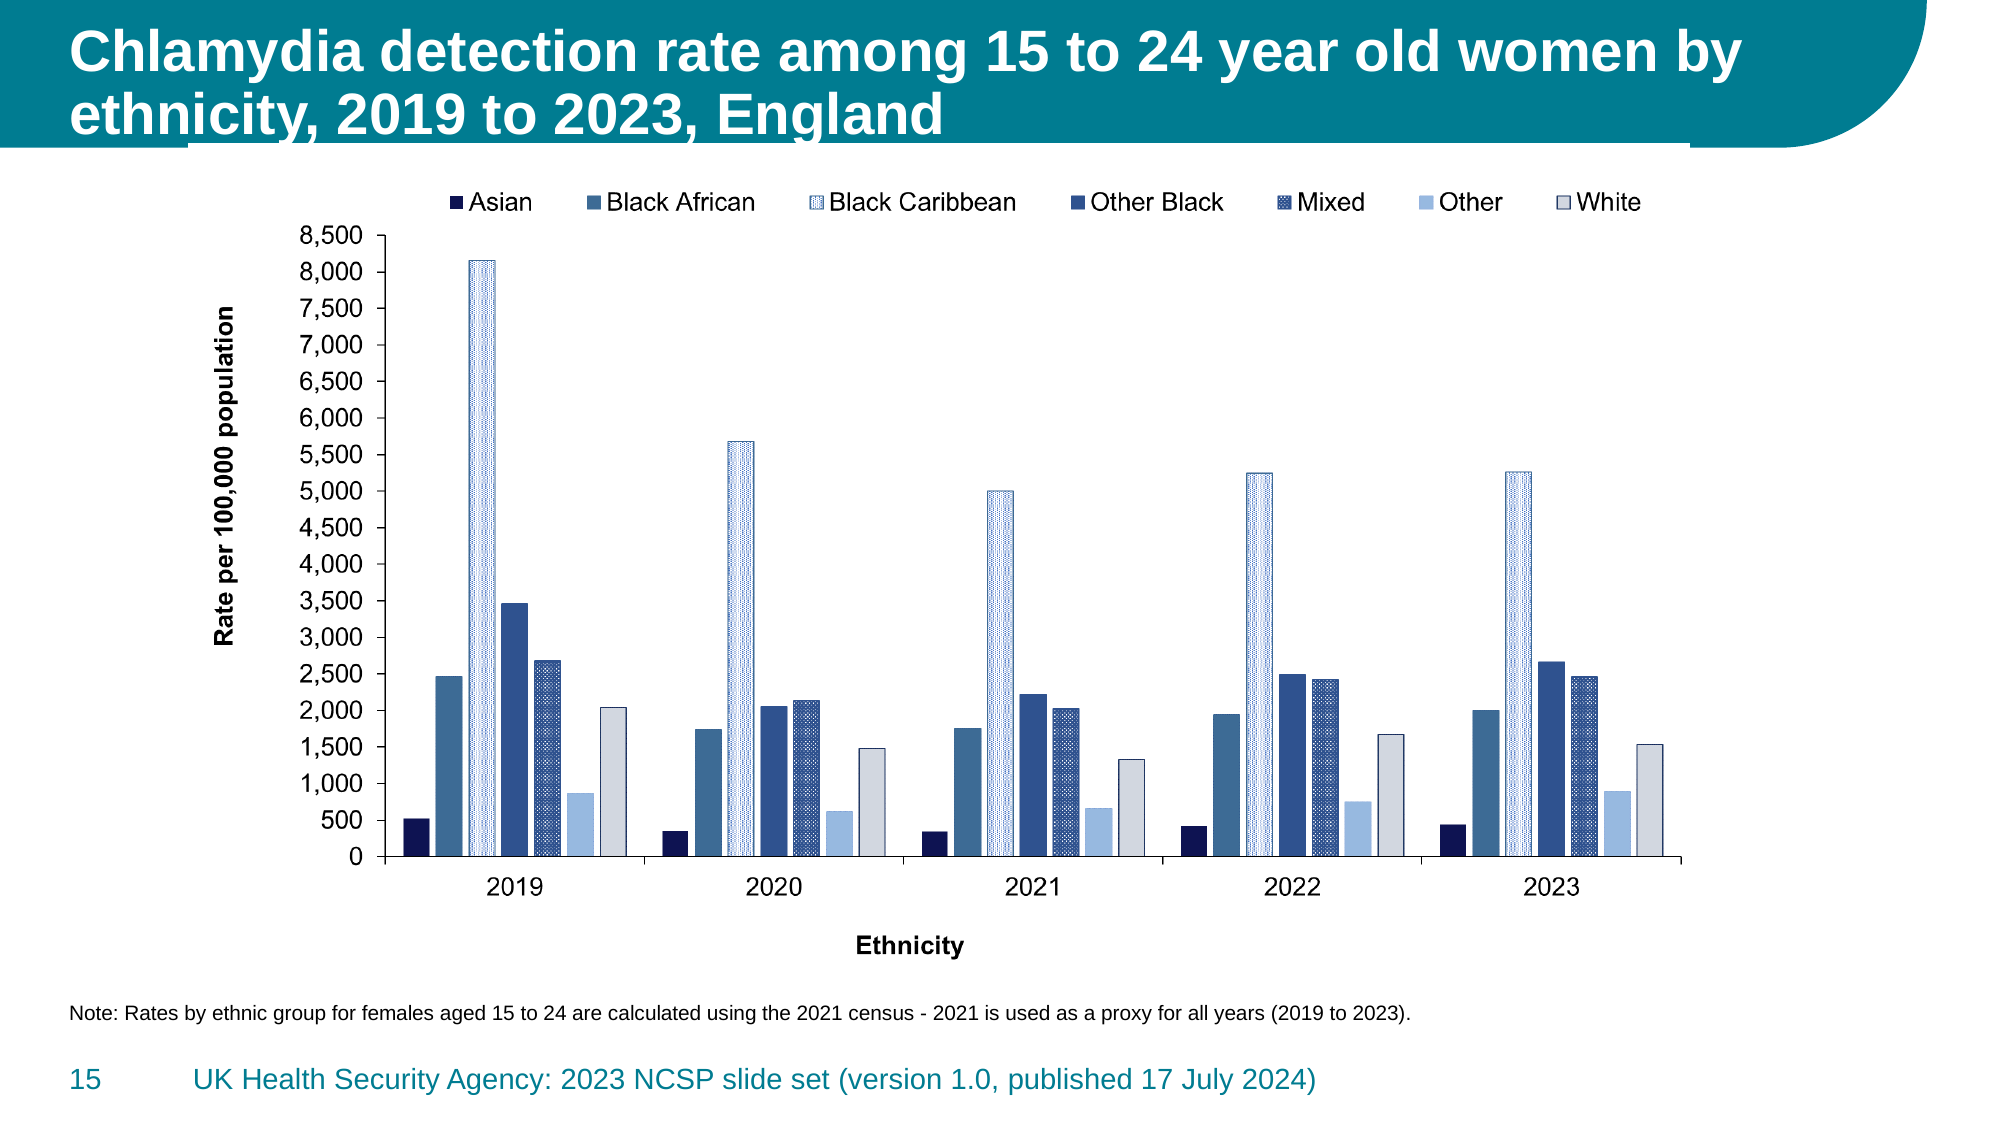

# Chlamydia detection rate among 15 to 24 year old women by ethnicity, 2019 to 2023, England
Note: Rates by ethnic group for females aged 15 to 24 are calculated using the 2021 census - 2021 is used as a proxy for all years (2019 to 2023).
7
UK Health Security Agency: 2023 NCSP slide set (version 1.0, published 17 July 2024)